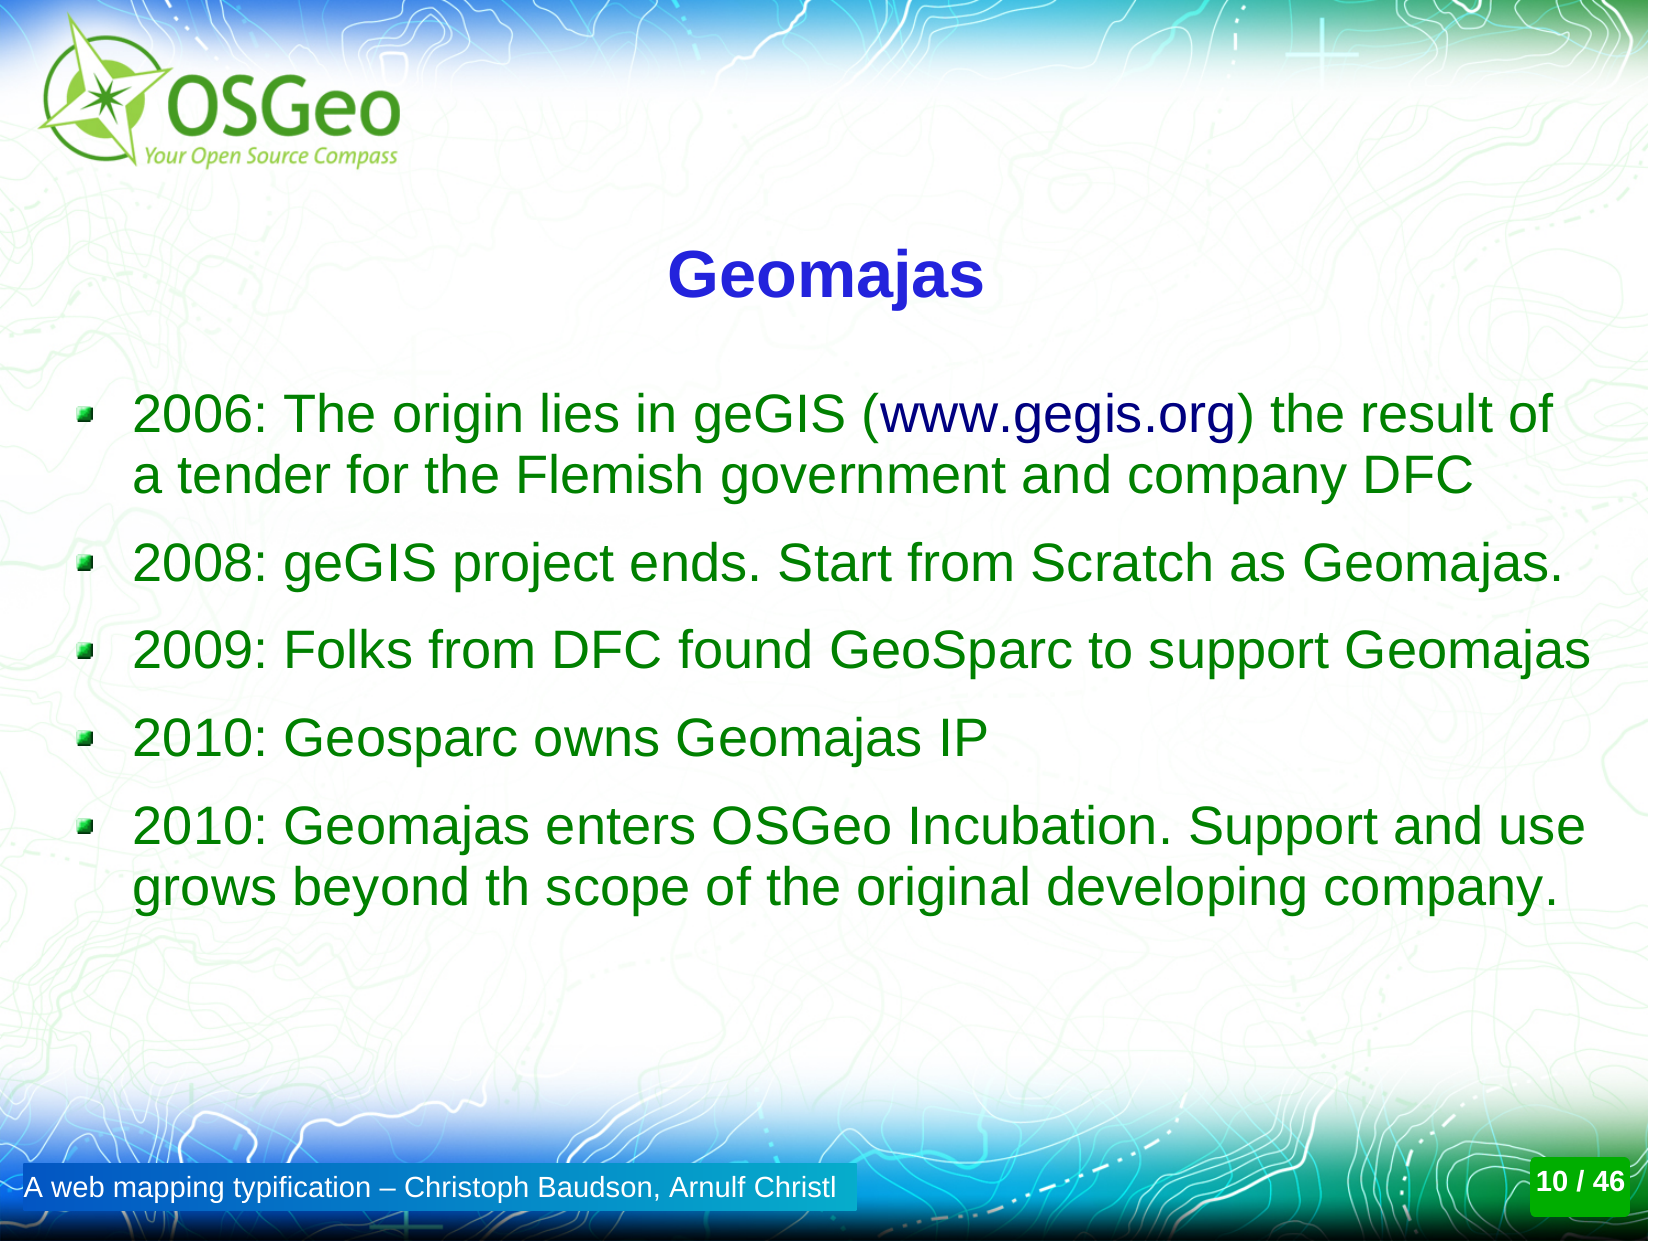

# Geomajas
2006: The origin lies in geGIS (www.gegis.org) the result of a tender for the Flemish government and company DFC
2008: geGIS project ends. Start from Scratch as Geomajas.
2009: Folks from DFC found GeoSparc to support Geomajas
2010: Geosparc owns Geomajas IP
2010: Geomajas enters OSGeo Incubation. Support and use grows beyond th scope of the original developing company.